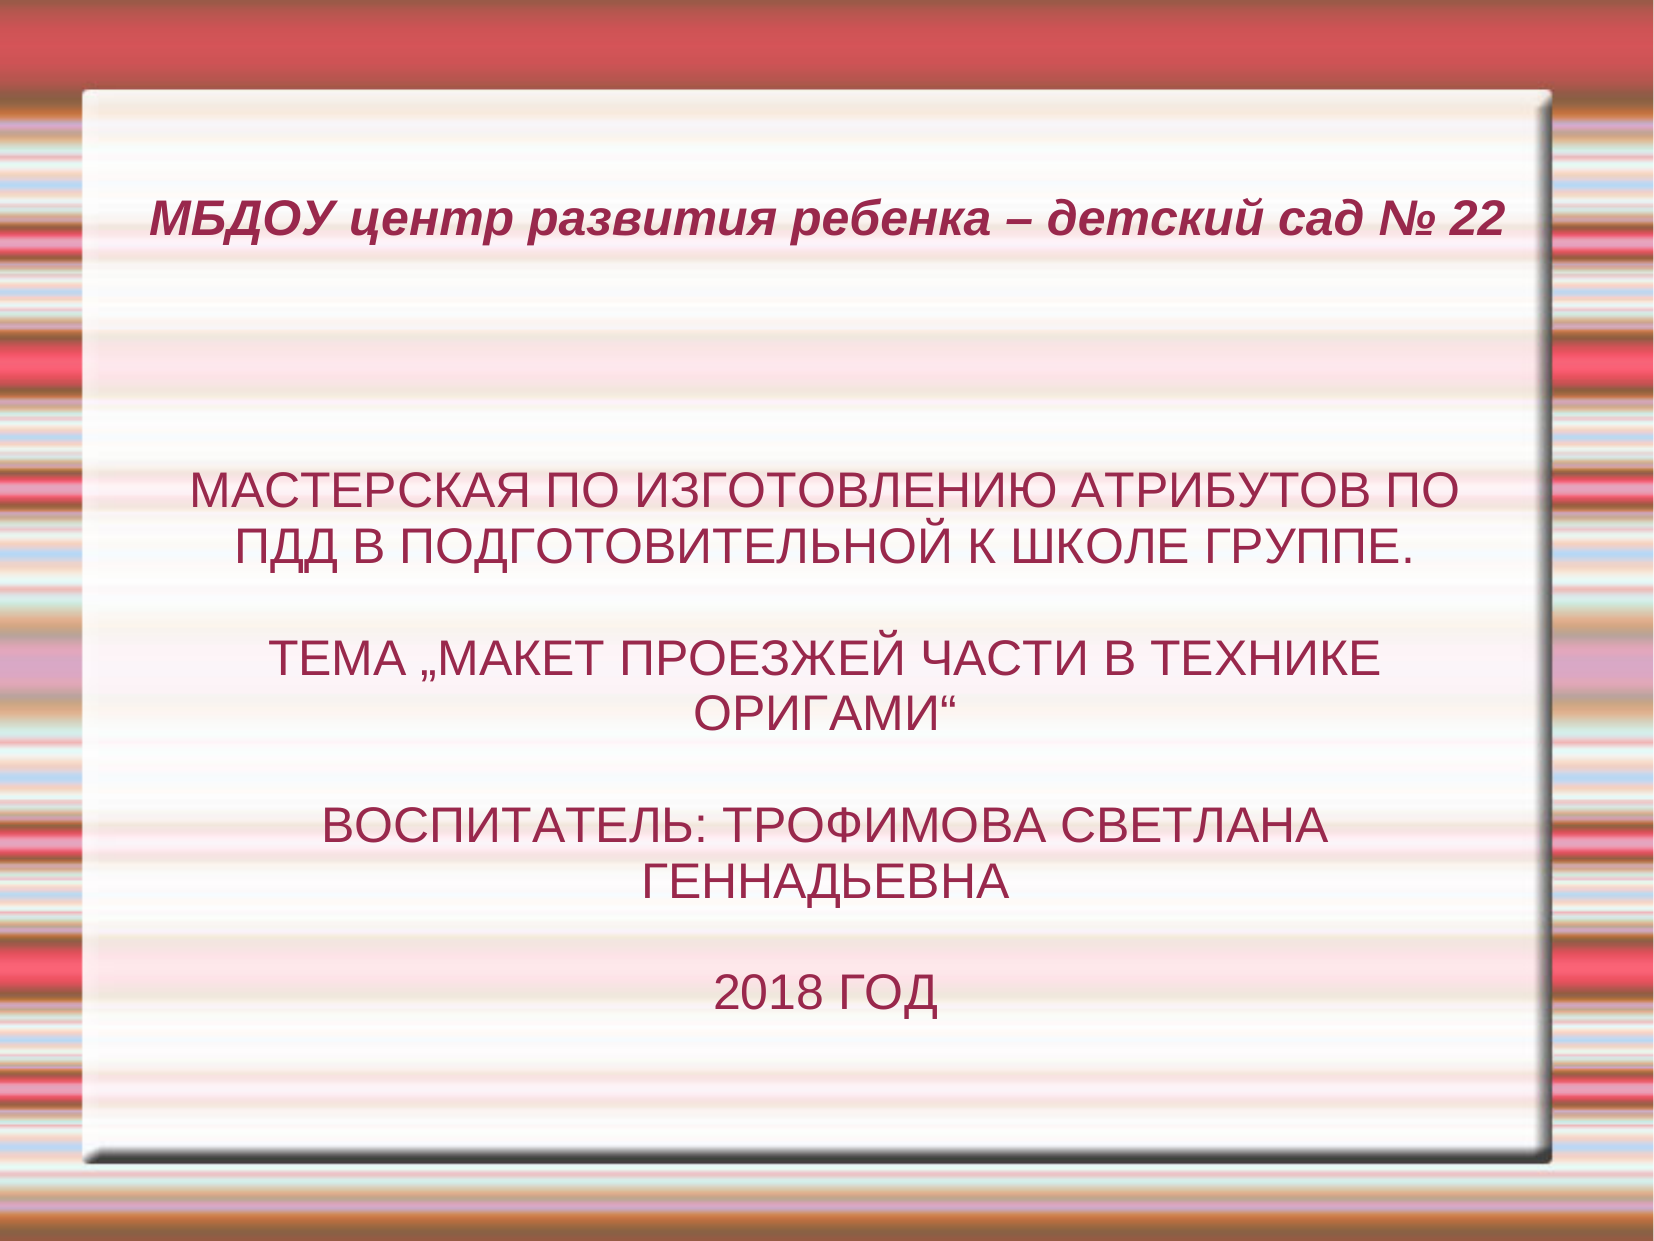

# МБДОУ центр развития ребенка – детский сад № 22
МАСТЕРСКАЯ ПО ИЗГОТОВЛЕНИЮ АТРИБУТОВ ПО ПДД В ПОДГОТОВИТЕЛЬНОЙ К ШКОЛЕ ГРУППЕ.
ТЕМА „МАКЕТ ПРОЕЗЖЕЙ ЧАСТИ В ТЕХНИКЕ ОРИГАМИ“
ВОСПИТАТЕЛЬ: ТРОФИМОВА СВЕТЛАНА ГЕННАДЬЕВНА
2018 ГОД